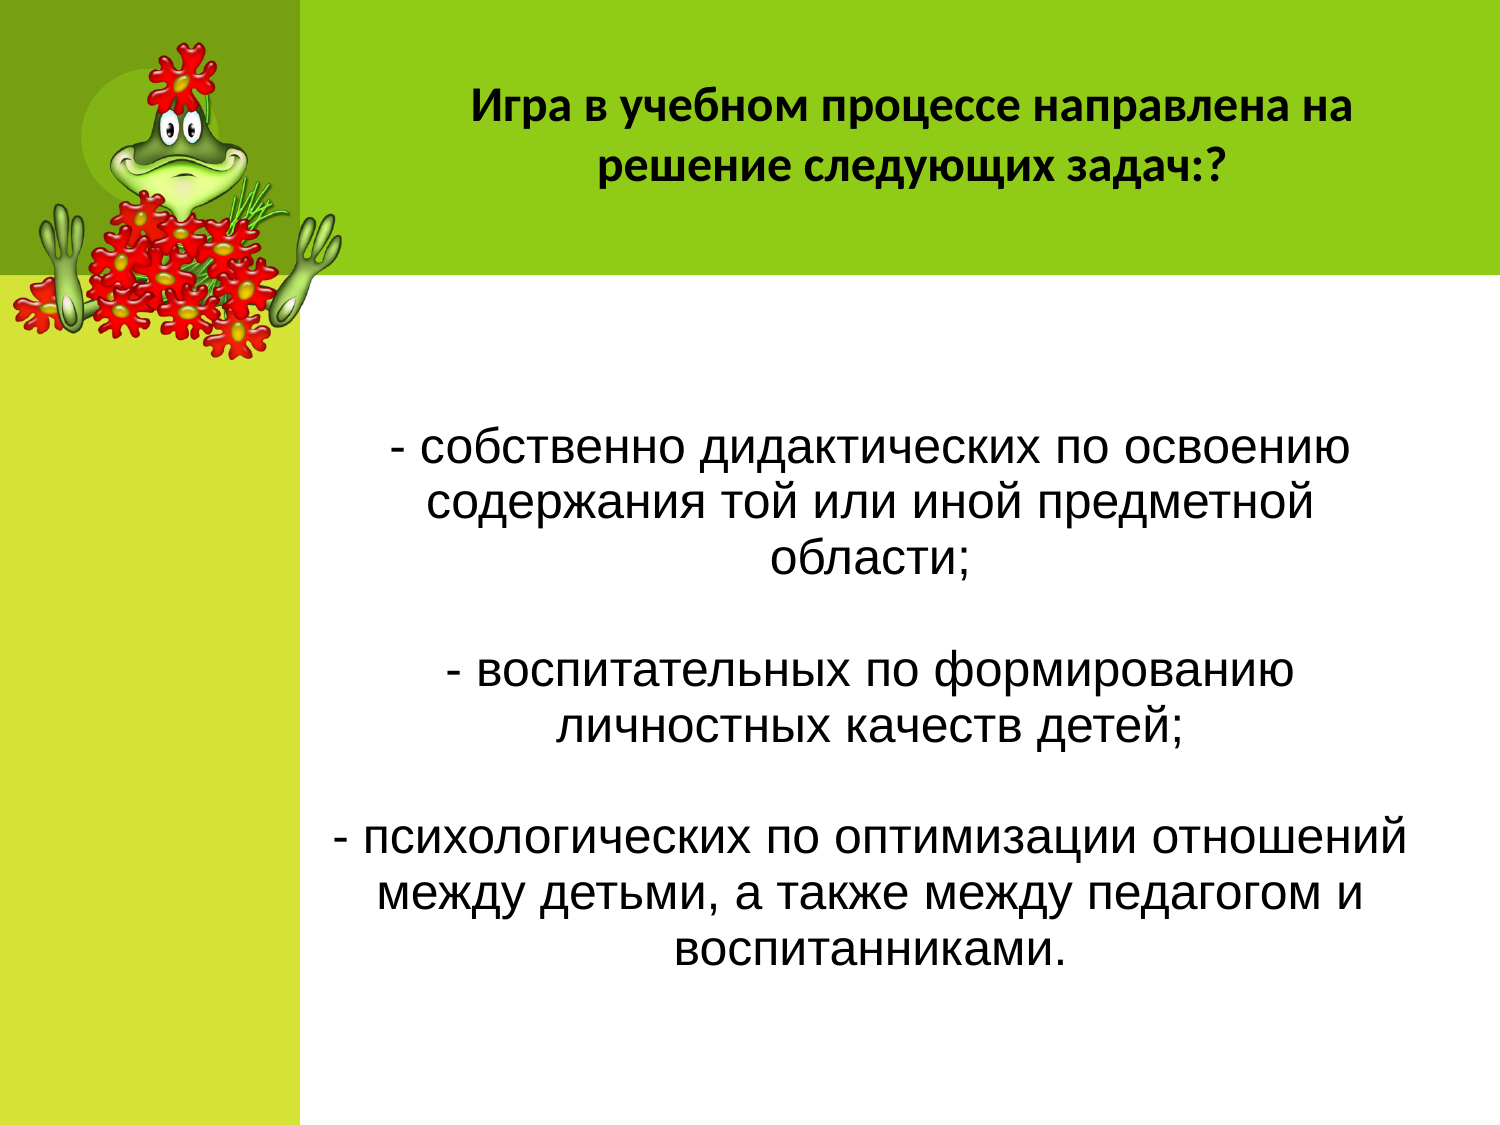

# Игра в учебном процессе направлена на решение следующих задач:?
- собственно дидактических по освоению содержания той или иной предметной области;
- воспитательных по формированию личностных качеств детей;
- психологических по оптимизации отношений между детьми, а также между педагогом и воспитанниками.